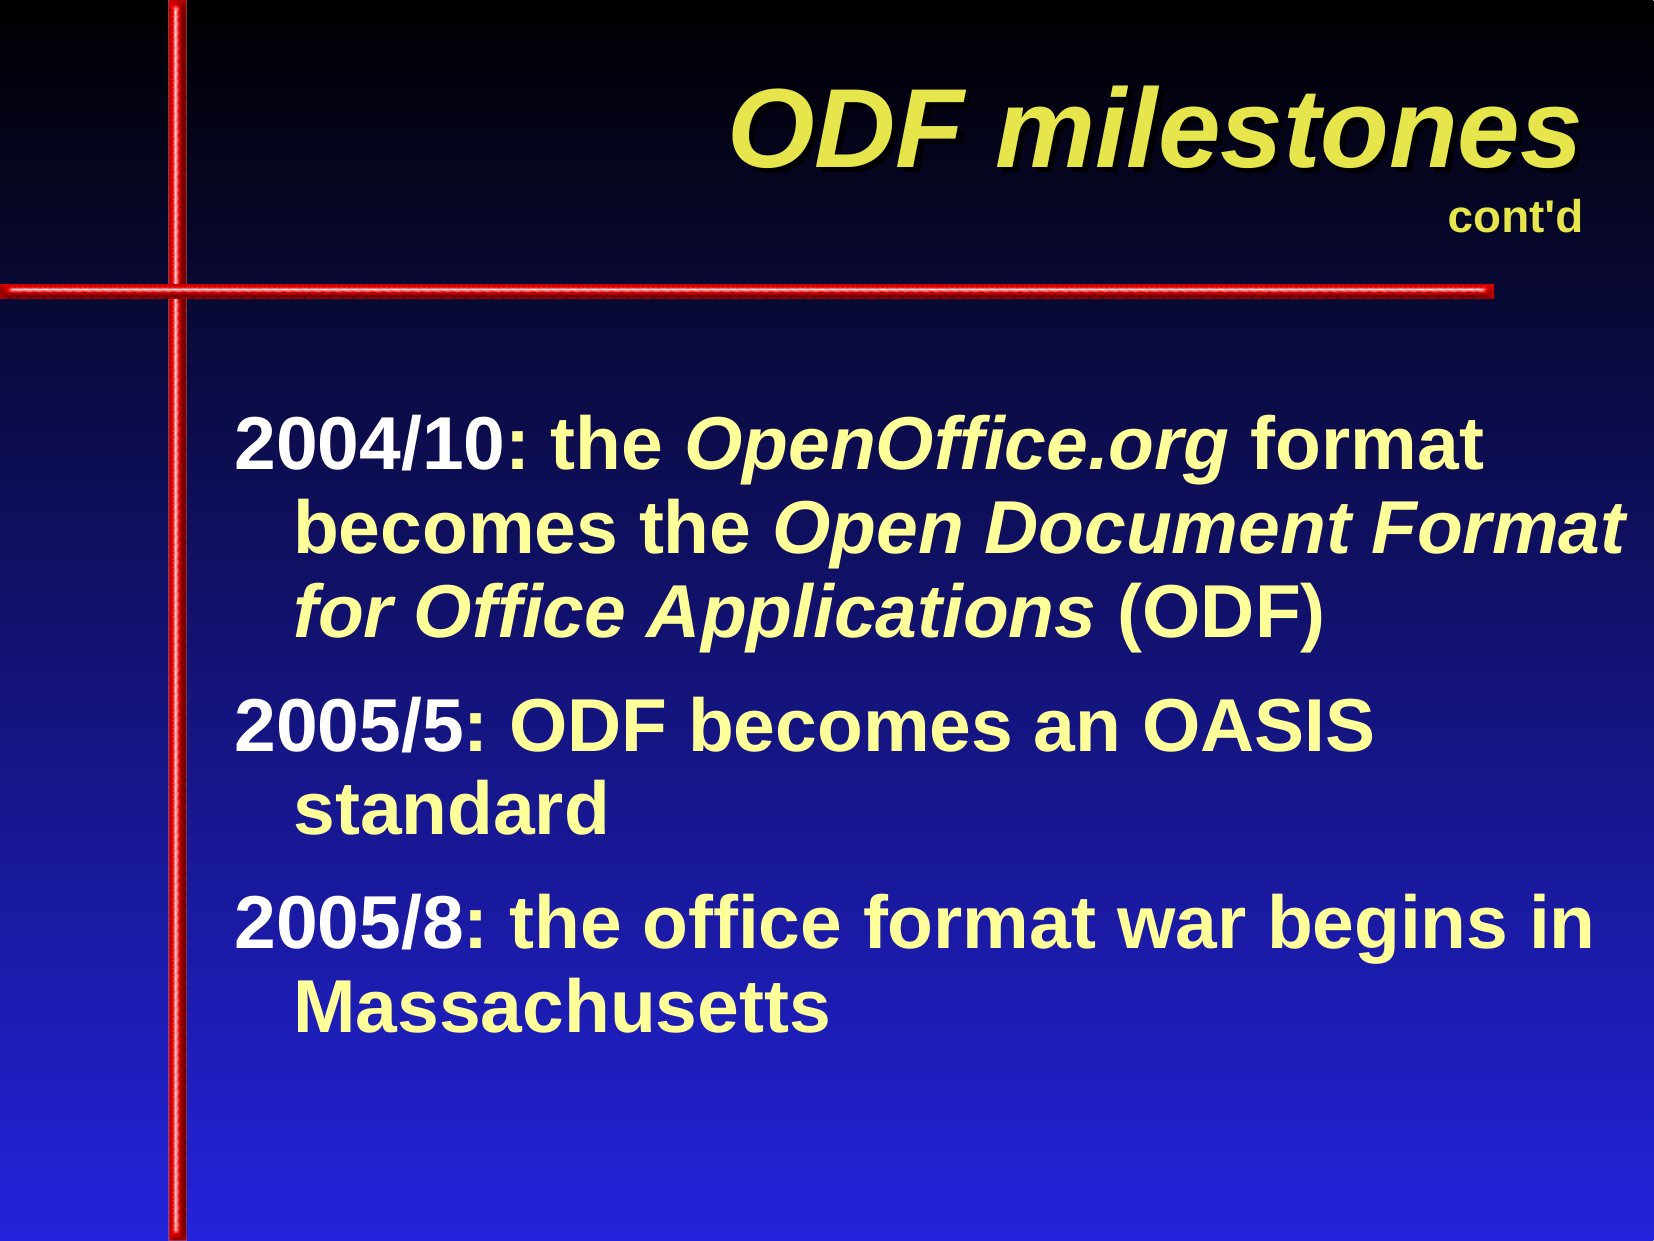

# ODF milestones cont'd
2004/10: the OpenOffice.org format becomes the Open Document Format for Office Applications (ODF)
2005/5: ODF becomes an OASIS standard
2005/8: the office format war begins in Massachusetts